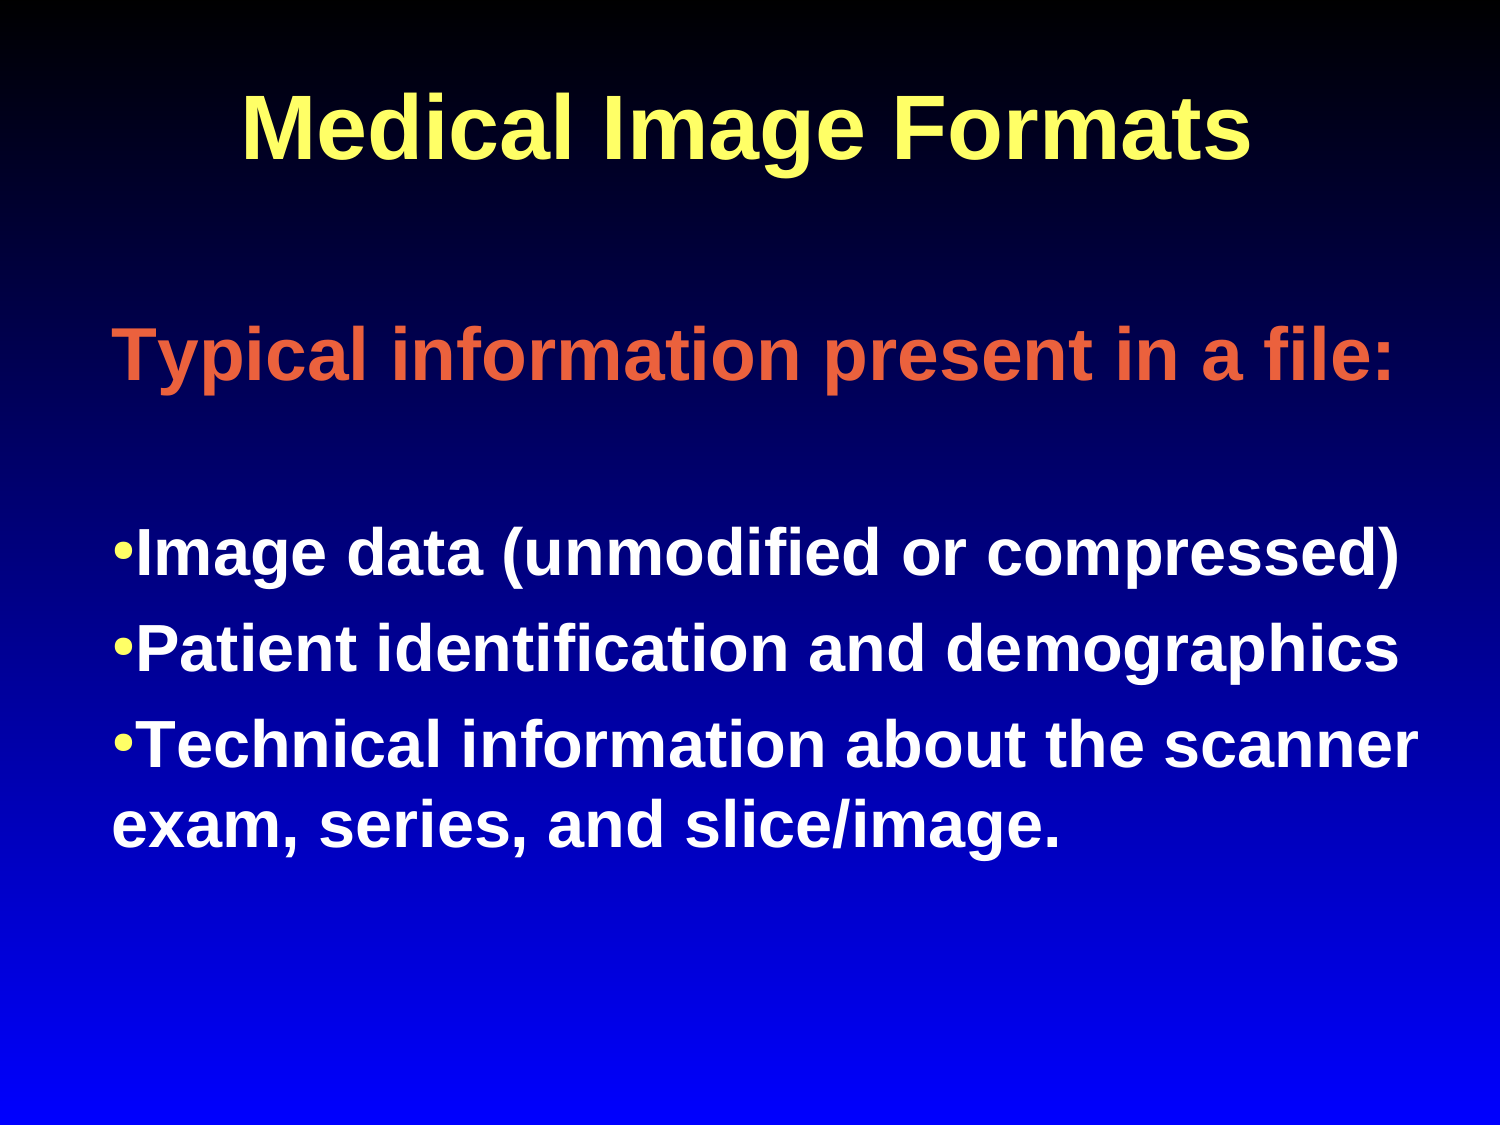

# Medical Image Formats
Typical information present in a file:
Image data (unmodified or compressed)
Patient identification and demographics
Technical information about the scanner exam, series, and slice/image.